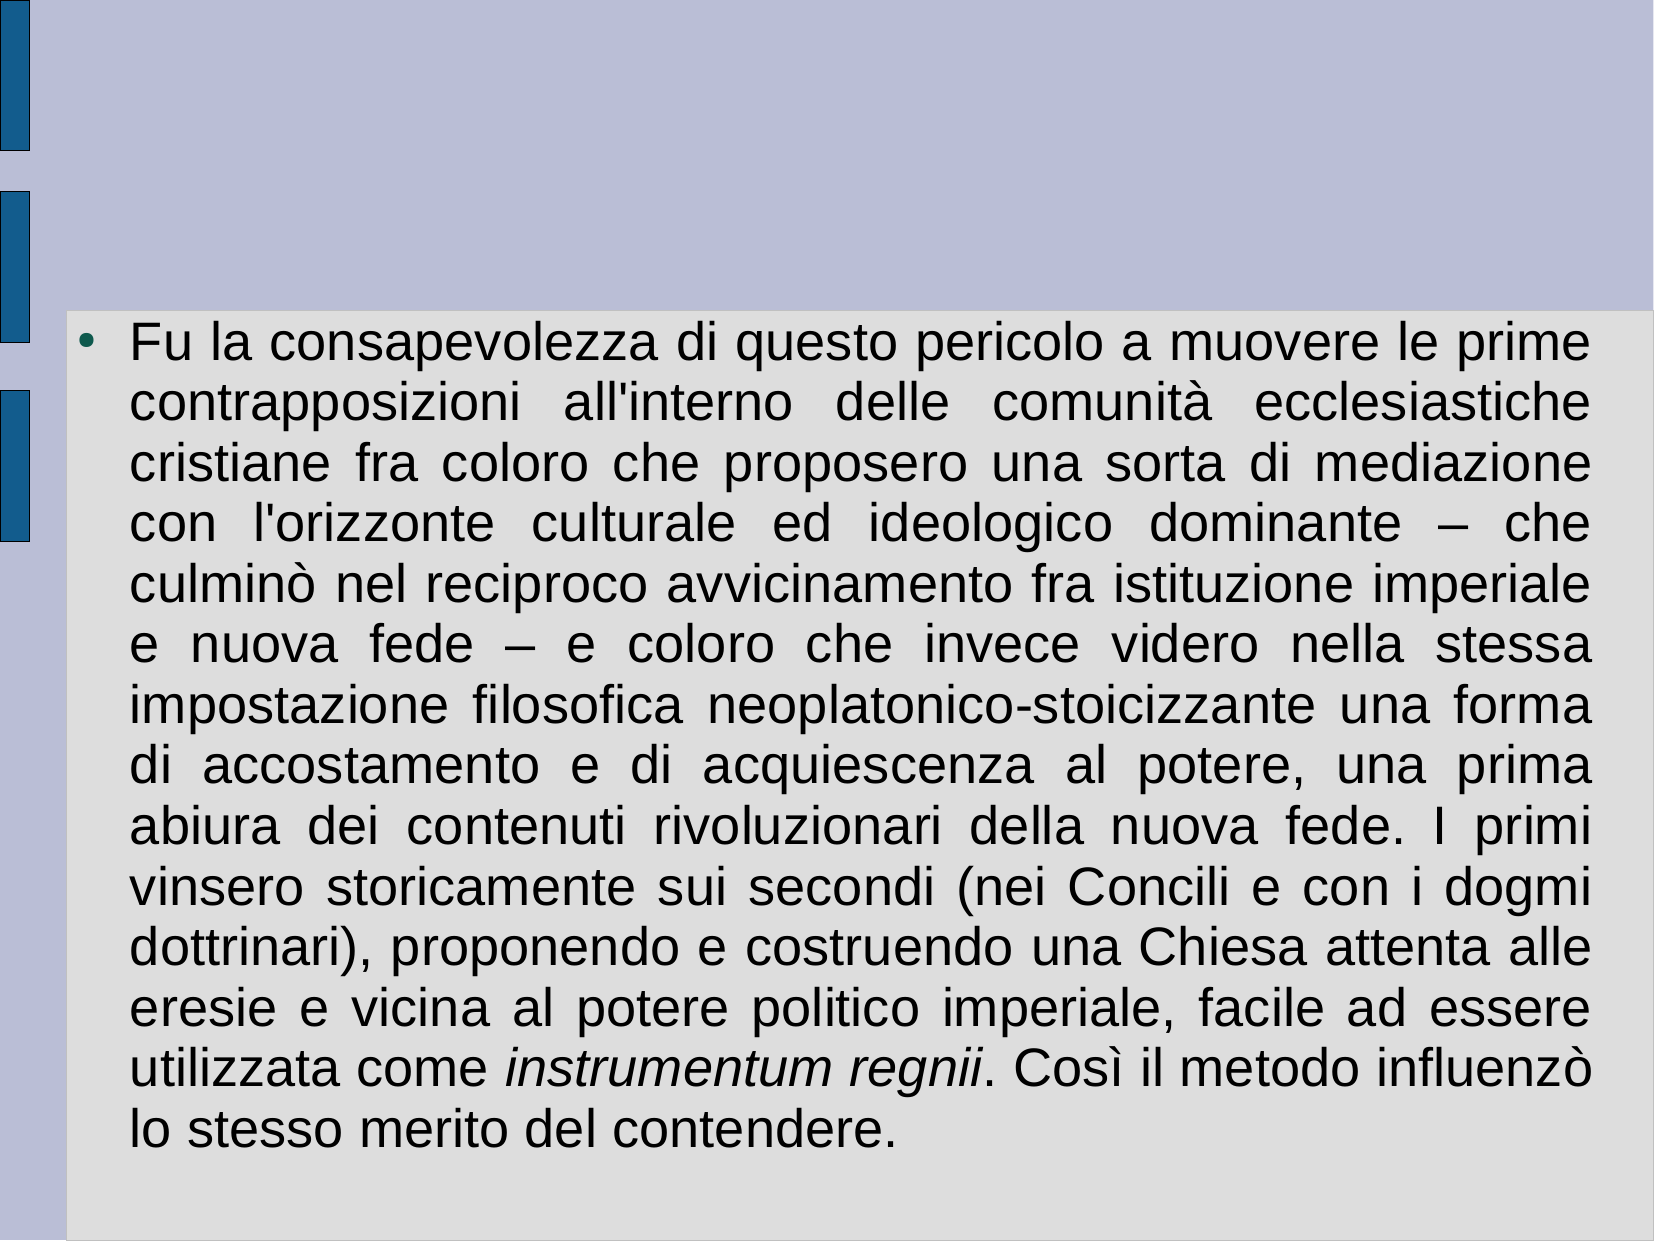

#
Fu la consapevolezza di questo pericolo a muovere le prime contrapposizioni all'interno delle comunità ecclesiastiche cristiane fra coloro che proposero una sorta di mediazione con l'orizzonte culturale ed ideologico dominante – che culminò nel reciproco avvicinamento fra istituzione imperiale e nuova fede – e coloro che invece videro nella stessa impostazione filosofica neoplatonico-stoicizzante una forma di accostamento e di acquiescenza al potere, una prima abiura dei contenuti rivoluzionari della nuova fede. I primi vinsero storicamente sui secondi (nei Concili e con i dogmi dottrinari), proponendo e costruendo una Chiesa attenta alle eresie e vicina al potere politico imperiale, facile ad essere utilizzata come instrumentum regnii. Così il metodo influenzò lo stesso merito del contendere.